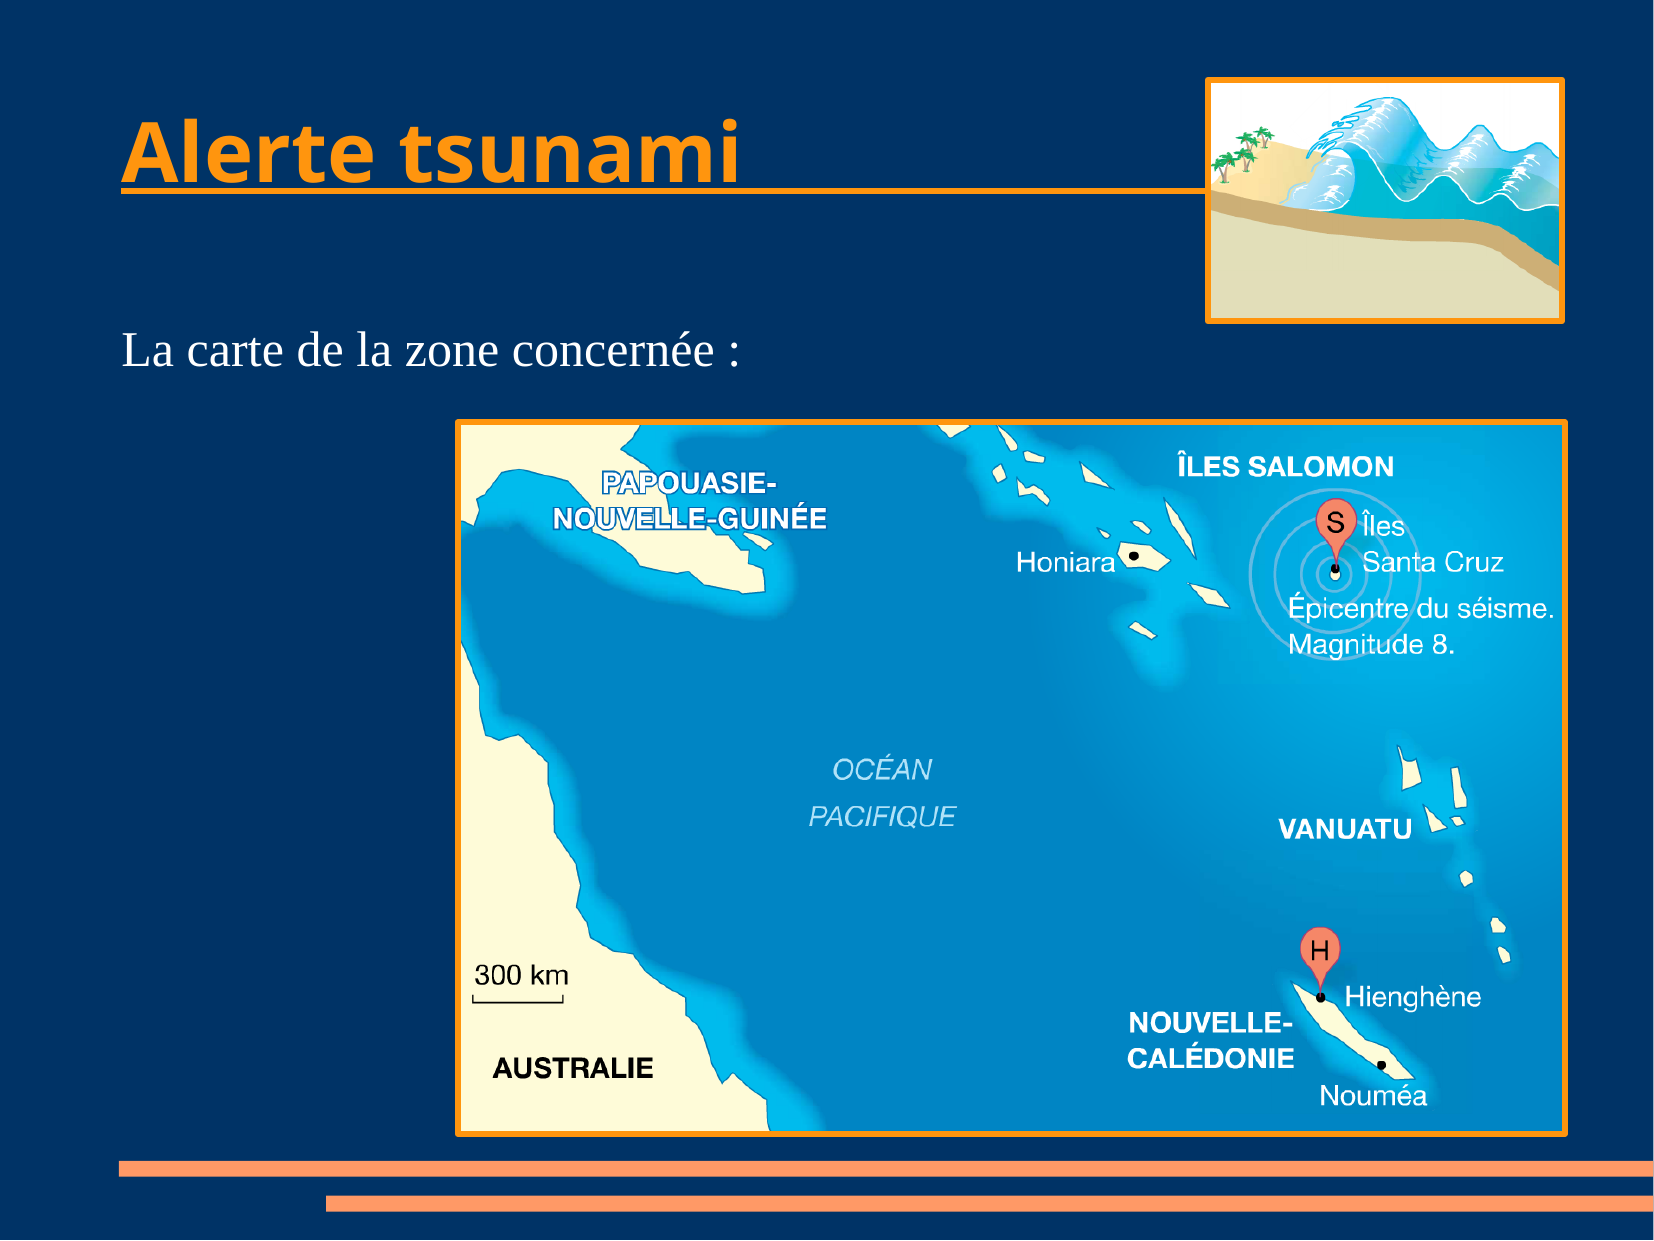

# Alerte tsunami
La carte de la zone concernée :